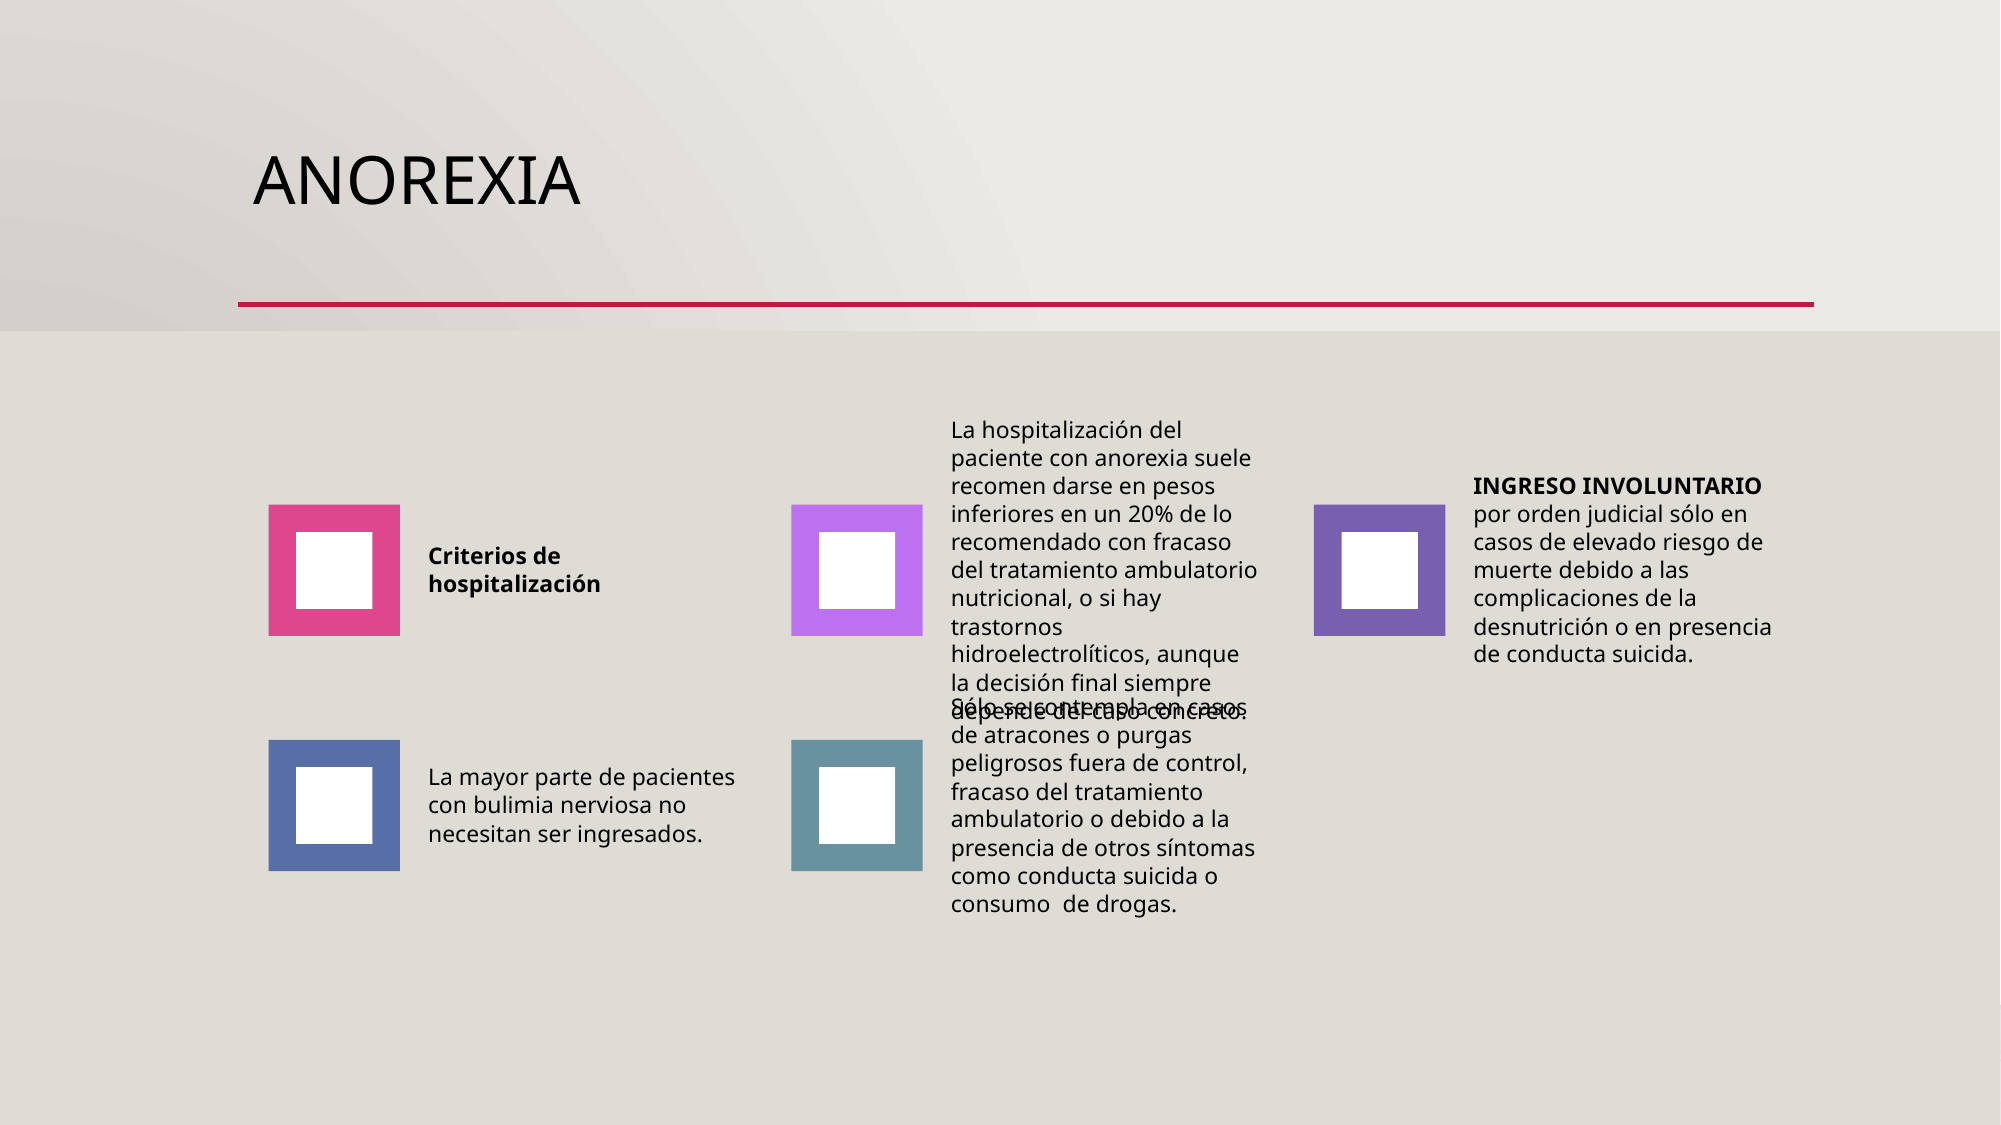

# ANOREXIA
Criterios de hospitalización
La hospitalización del paciente con anorexia suele recomen darse en pesos inferiores en un 20% de lo recomendado con fracaso del tratamiento ambulatorio nutricional, o si hay trastornos hidroelectrolíticos, aunque la decisión final siempre depende del caso concreto.
INGRESO INVOLUNTARIO por orden judicial sólo en casos de elevado riesgo de muerte debido a las complicaciones de la desnutrición o en presencia de conducta suicida.
La mayor parte de pacientes con bulimia nerviosa no necesitan ser ingresados.
Sólo se contempla en casos de atracones o purgas peligrosos fuera de control, fracaso del tratamiento ambulatorio o debido a la presencia de otros síntomas como conducta suicida o consumo de drogas.